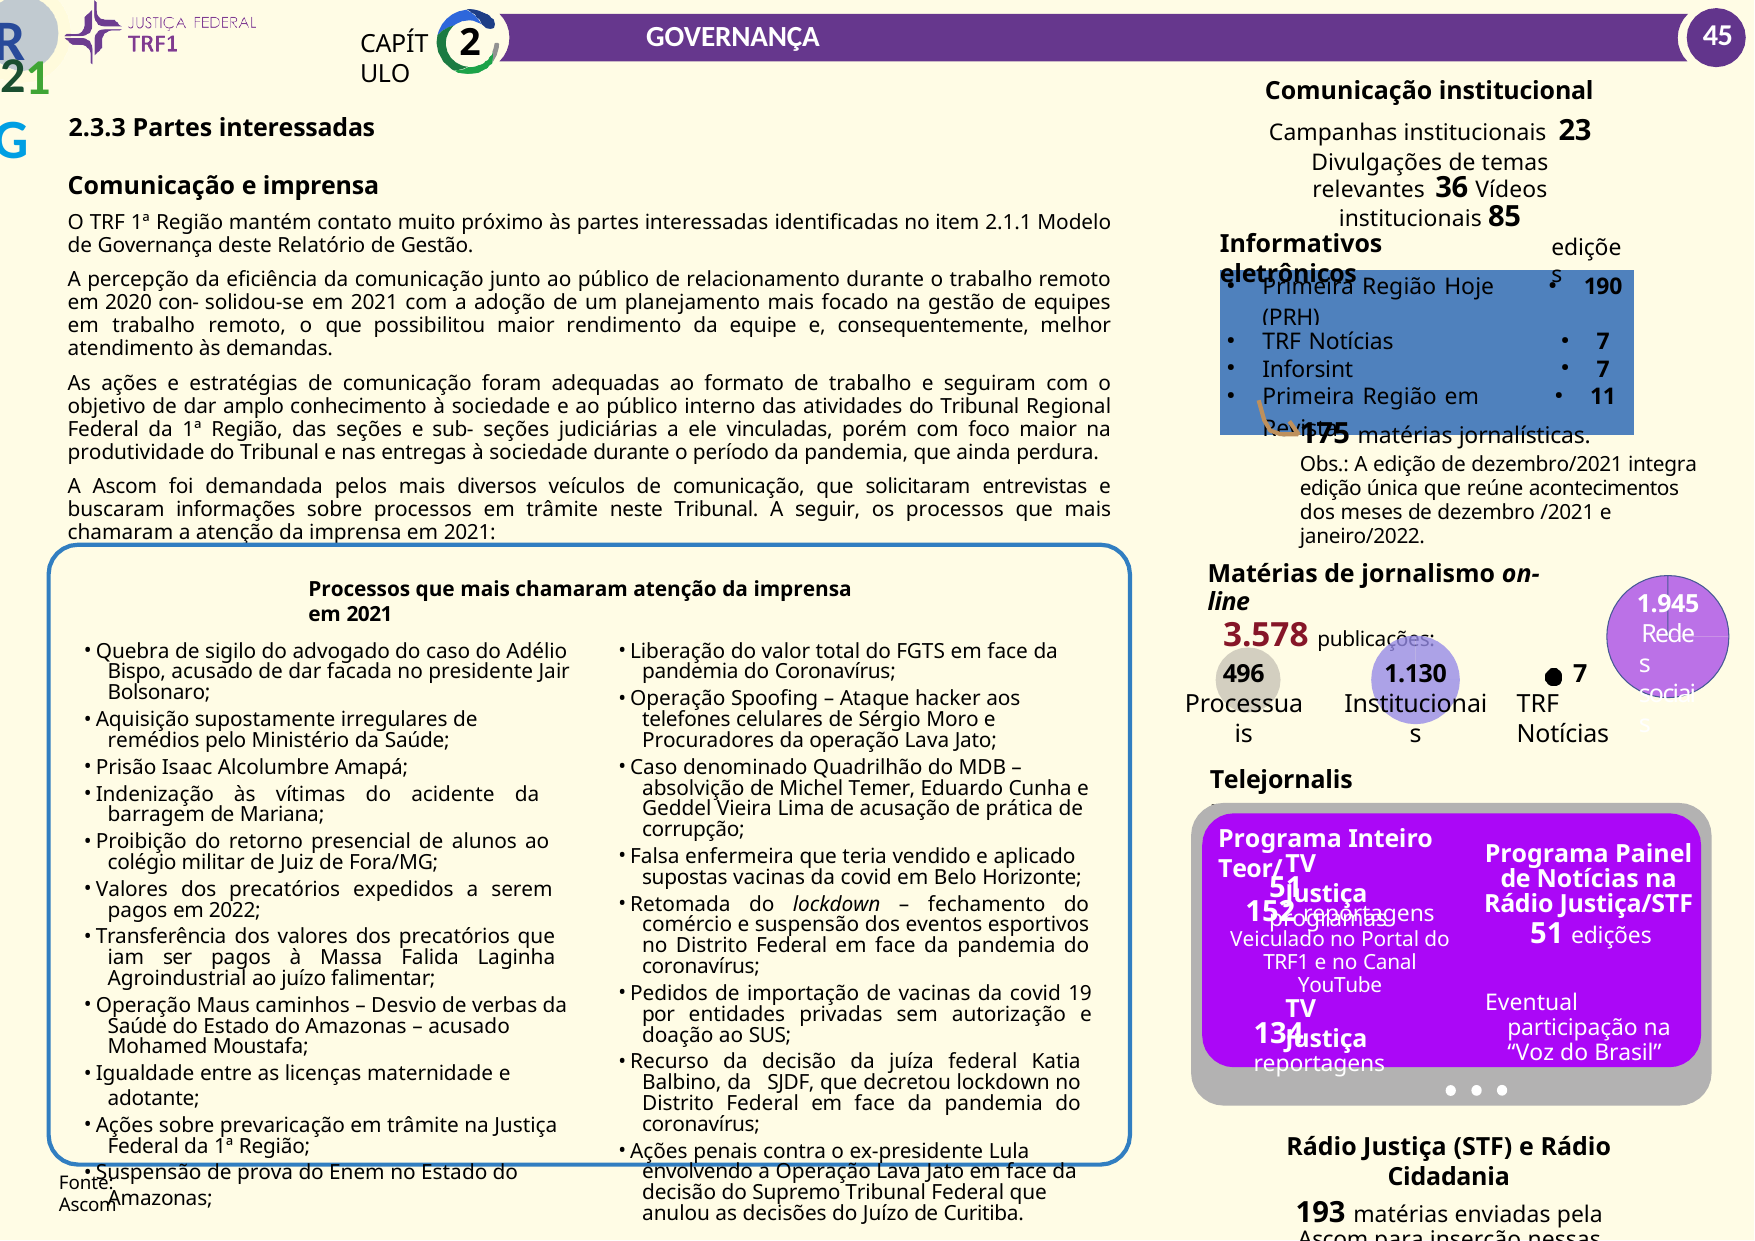

RG
45
21
GOVERNANÇA
2
CAPÍTULO
Comunicação institucional
Campanhas institucionais 23 Divulgações de temas relevantes 36 Vídeos institucionais 85
2.3.3 Partes interessadas
Comunicação e imprensa
O TRF 1ª Região mantém contato muito próximo às partes interessadas identificadas no item 2.1.1 Modelo de Governança deste Relatório de Gestão.
A percepção da eficiência da comunicação junto ao público de relacionamento durante o trabalho remoto em 2020 con- solidou-se em 2021 com a adoção de um planejamento mais focado na gestão de equipes em trabalho remoto, o que possibilitou maior rendimento da equipe e, consequentemente, melhor atendimento às demandas.
As ações e estratégias de comunicação foram adequadas ao formato de trabalho e seguiram com o objetivo de dar amplo conhecimento à sociedade e ao público interno das atividades do Tribunal Regional Federal da 1ª Região, das seções e sub- seções judiciárias a ele vinculadas, porém com foco maior na produtividade do Tribunal e nas entregas à sociedade durante o período da pandemia, que ainda perdura.
A Ascom foi demandada pelos mais diversos veículos de comunicação, que solicitaram entrevistas e buscaram informações sobre processos em trâmite neste Tribunal. A seguir, os processos que mais chamaram a atenção da imprensa em 2021:
Informativos eletrônicos
edições
| Primeira Região Hoje (PRH) | 190 |
| --- | --- |
| TRF Notícias | 7 |
| Inforsint | 7 |
| Primeira Região em Revista | 11 |
175 matérias jornalísticas.
Obs.: A edição de dezembro/2021 integra edição única que reúne acontecimentos dos meses de dezembro /2021 e janeiro/2022.
Matérias de jornalismo on-line
3.578 publicações:
Processos que mais chamaram atenção da imprensa em 2021
1.945
Redes sociais
Liberação do valor total do FGTS em face da pandemia do Coronavírus;
Operação Spoofing – Ataque hacker aos telefones celulares de Sérgio Moro e Procuradores da operação Lava Jato;
Caso denominado Quadrilhão do MDB – absolvição de Michel Temer, Eduardo Cunha e Geddel Vieira Lima de acusação de prática de corrupção;
Falsa enfermeira que teria vendido e aplicado supostas vacinas da covid em Belo Horizonte;
Retomada do lockdown – fechamento do comércio e suspensão dos eventos esportivos no Distrito Federal em face da pandemia do coronavírus;
Pedidos de importação de vacinas da covid 19 por entidades privadas sem autorização e doação ao SUS;
Recurso da decisão da juíza federal Katia Balbino, da SJDF, que decretou lockdown no Distrito Federal em face da pandemia do coronavírus;
Ações penais contra o ex-presidente Lula envolvendo a Operação Lava Jato em face da decisão do Supremo Tribunal Federal que anulou as decisões do Juízo de Curitiba.
Quebra de sigilo do advogado do caso do Adélio Bispo, acusado de dar facada no presidente Jair Bolsonaro;
Aquisição supostamente irregulares de remédios pelo Ministério da Saúde;
Prisão Isaac Alcolumbre Amapá;
Indenização às vítimas do acidente da barragem de Mariana;
Proibição do retorno presencial de alunos ao colégio militar de Juiz de Fora/MG;
Valores dos precatórios expedidos a serem pagos em 2022;
Transferência dos valores dos precatórios que iam ser pagos à Massa Falida Laginha Agroindustrial ao juízo falimentar;
Operação Maus caminhos – Desvio de verbas da Saúde do Estado do Amazonas – acusado Mohamed Moustafa;
Igualdade entre as licenças maternidade e adotante;
Ações sobre prevaricação em trâmite na Justiça Federal da 1ª Região;
Suspensão de prova do Enem no Estado do Amazonas;
1.130
Institucionais
496
Processuais
7
TRF Notícias
Telejornalismo
Programa Inteiro Teor/
Programa Painel de Notícias na Rádio Justiça/STF
51 edições
TV Justiça
51 programas
152 reportagens Veiculado no Portal do TRF1 e no Canal YouTube
Eventual participação na “Voz do Brasil”
TV Justiça
134 reportagens
Rádio Justiça (STF) e Rádio Cidadania
193 matérias enviadas pela Ascom para inserção nessas rádios
Fonte: Ascom